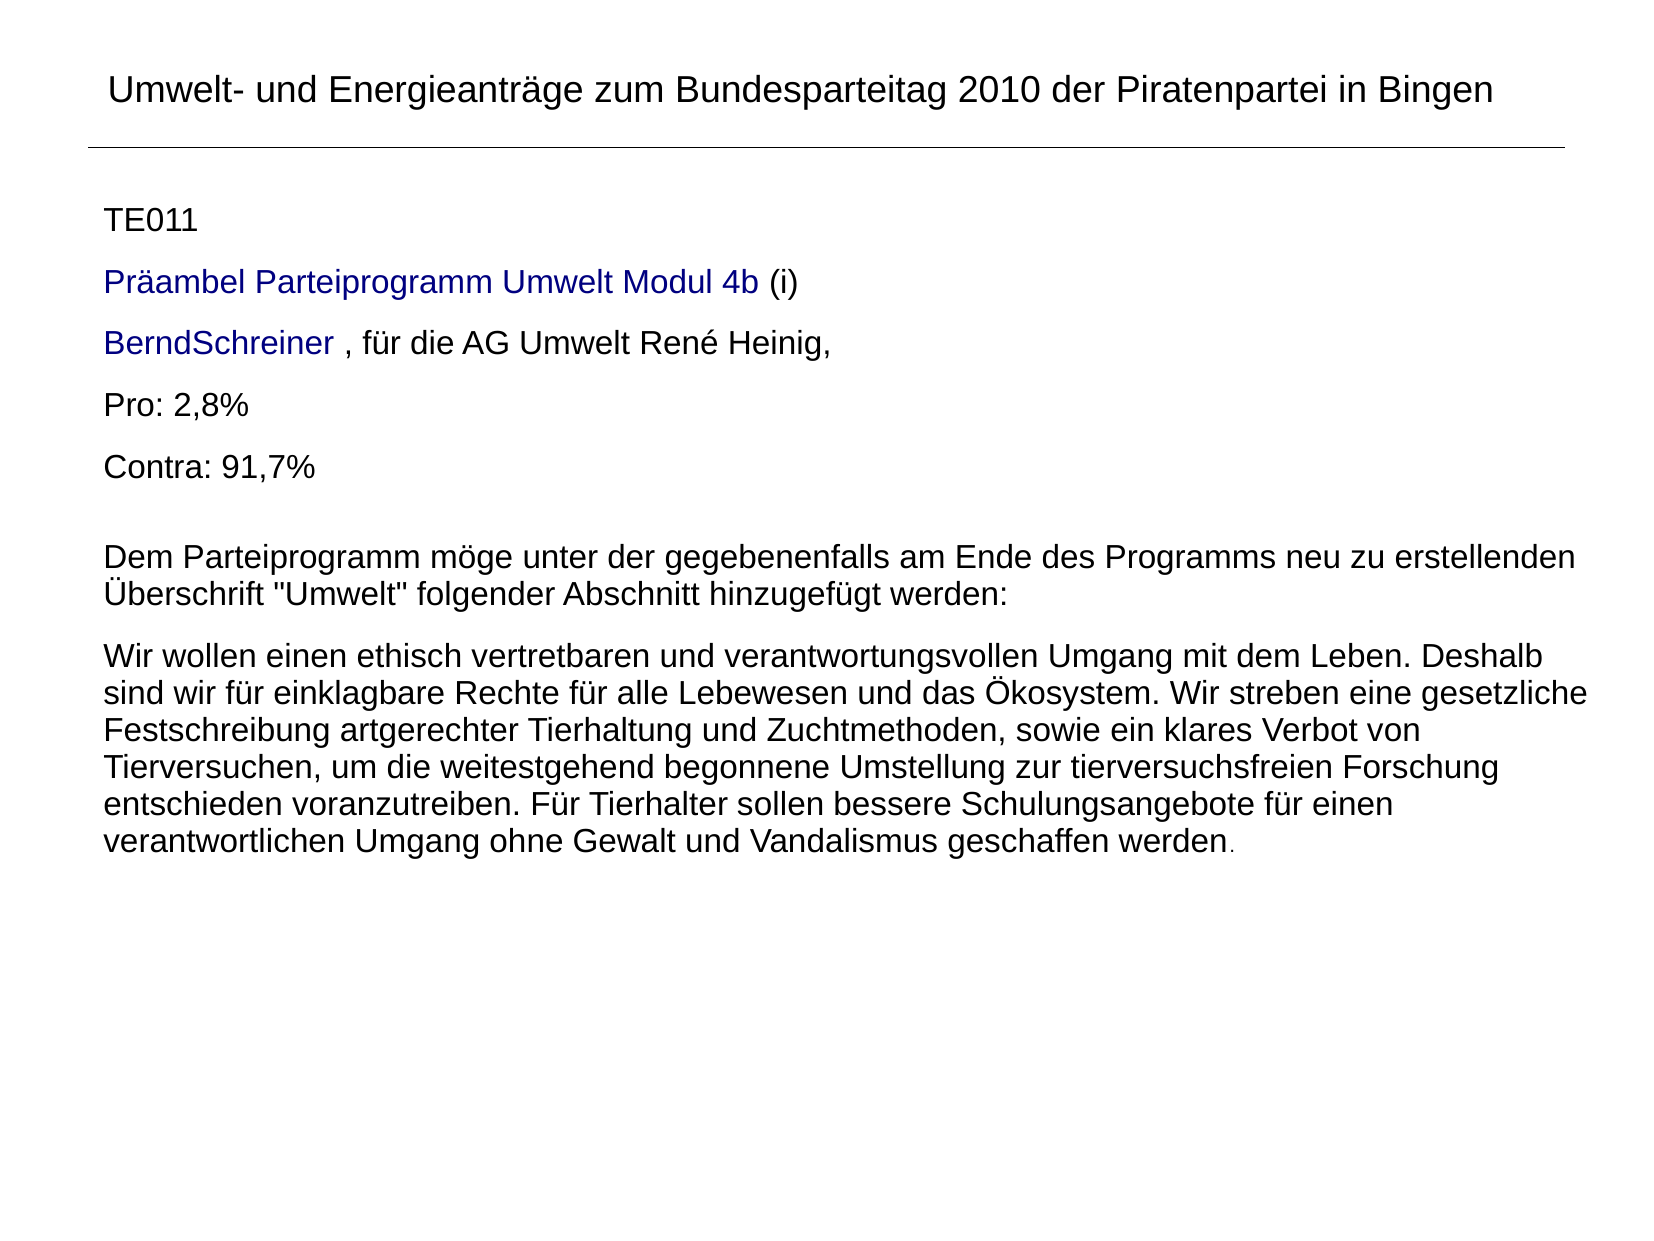

TE011
Präambel Parteiprogramm Umwelt Modul 4b (i)
BerndSchreiner , für die AG Umwelt René Heinig,
Pro: 2,8%
Contra: 91,7%
Dem Parteiprogramm möge unter der gegebenenfalls am Ende des Programms neu zu erstellenden Überschrift "Umwelt" folgender Abschnitt hinzugefügt werden:
Wir wollen einen ethisch vertretbaren und verantwortungsvollen Umgang mit dem Leben. Deshalb sind wir für einklagbare Rechte für alle Lebewesen und das Ökosystem. Wir streben eine gesetzliche Festschreibung artgerechter Tierhaltung und Zuchtmethoden, sowie ein klares Verbot von Tierversuchen, um die weitestgehend begonnene Umstellung zur tierversuchsfreien Forschung entschieden voranzutreiben. Für Tierhalter sollen bessere Schulungsangebote für einen verantwortlichen Umgang ohne Gewalt und Vandalismus geschaffen werden.